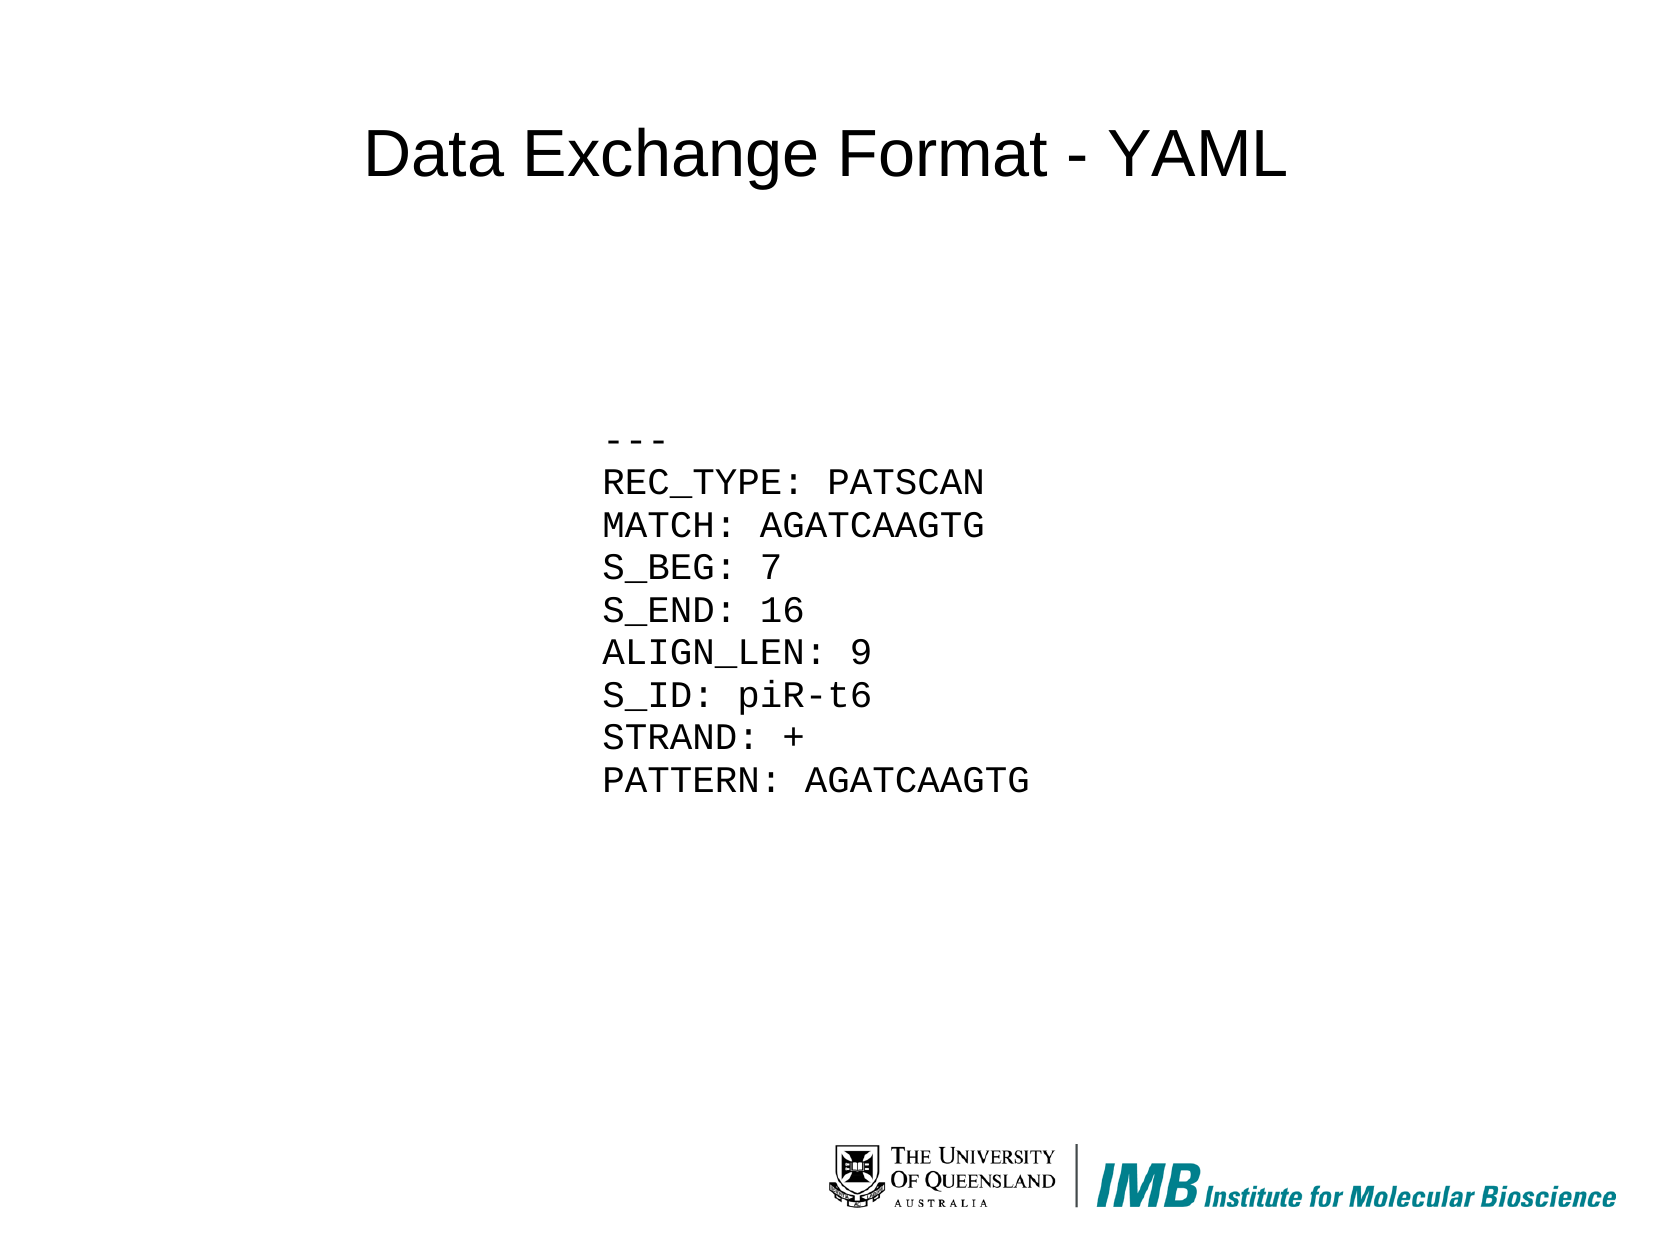

# Data Exchange Format - YAML
---
REC_TYPE: PATSCAN
MATCH: AGATCAAGTG
S_BEG: 7
S_END: 16
ALIGN_LEN: 9
S_ID: piR-t6
STRAND: +
PATTERN: AGATCAAGTG